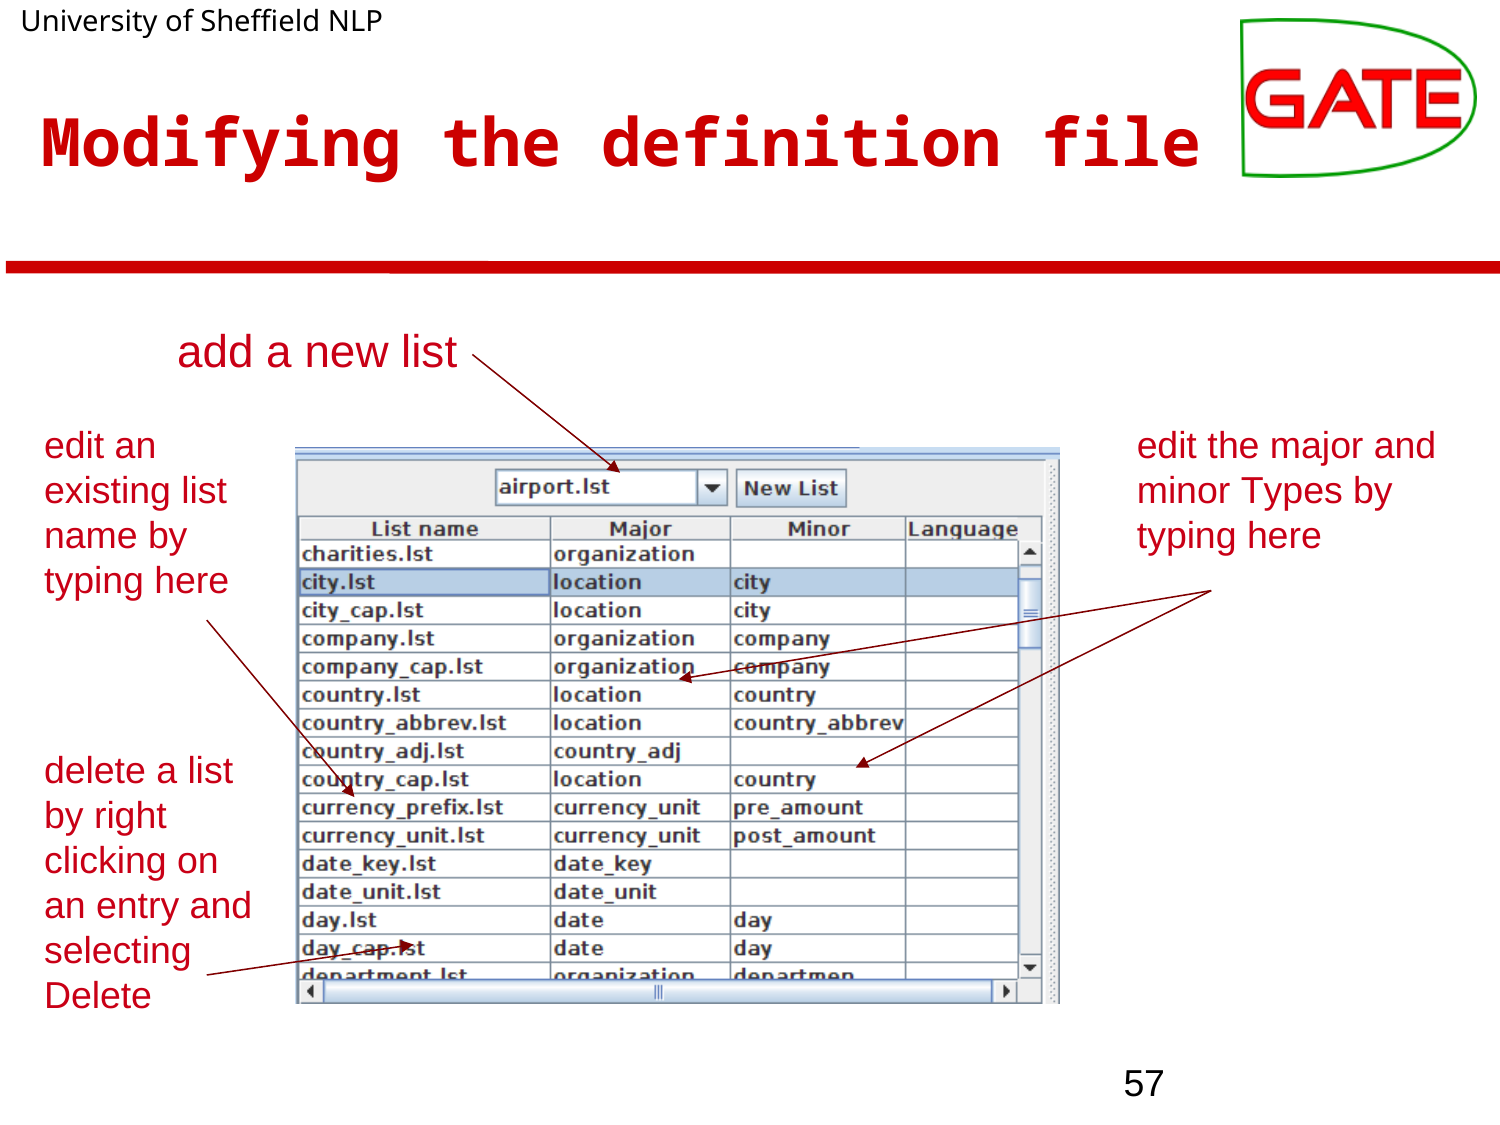

# Modifying the definition file
add a new list
edit an existing list name by typing here
edit the major and
minor Types by typing here
delete a list by right clicking on
an entry and selecting Delete
57